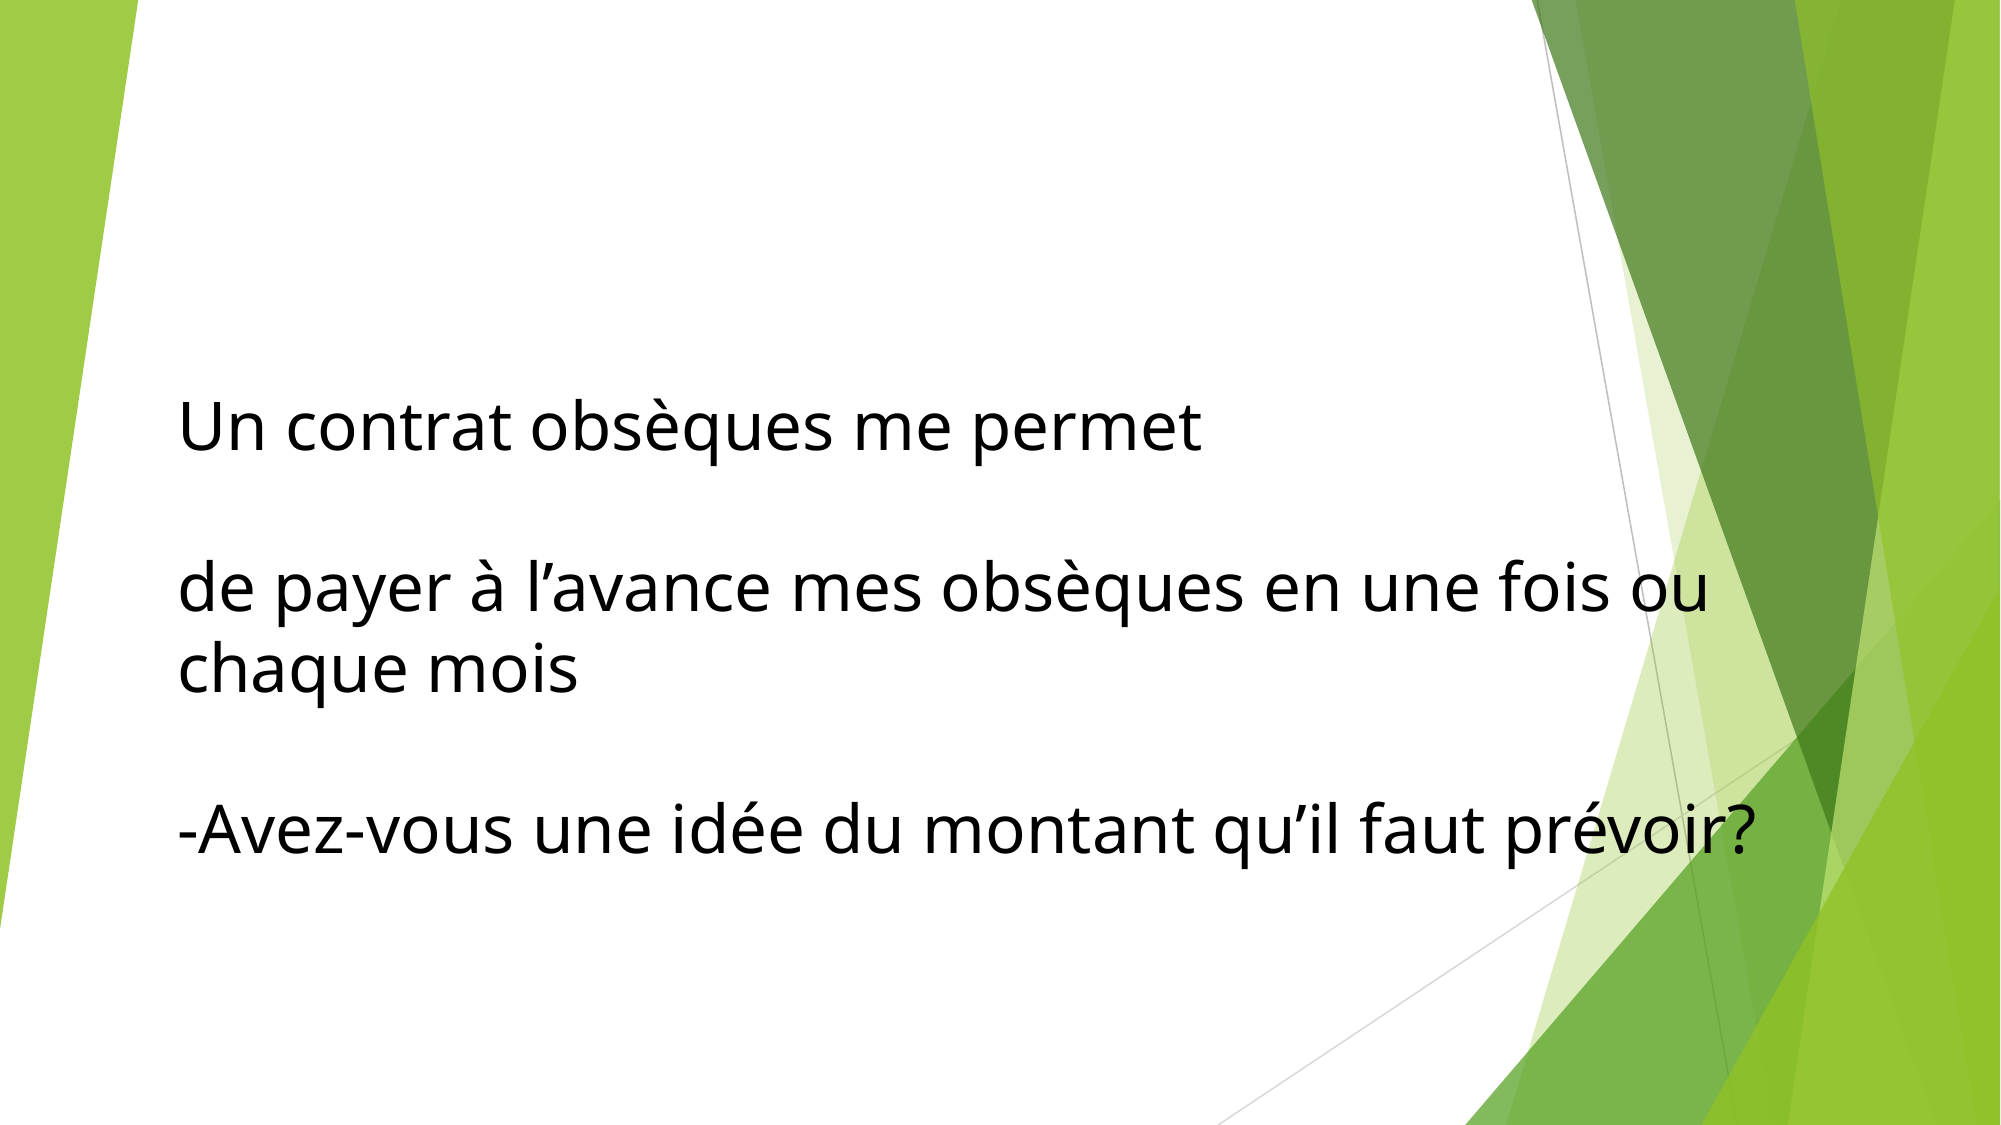

# Un contrat obsèques me permet de payer à l’avance mes obsèques en une fois ou chaque mois -Avez-vous une idée du montant qu’il faut prévoir?